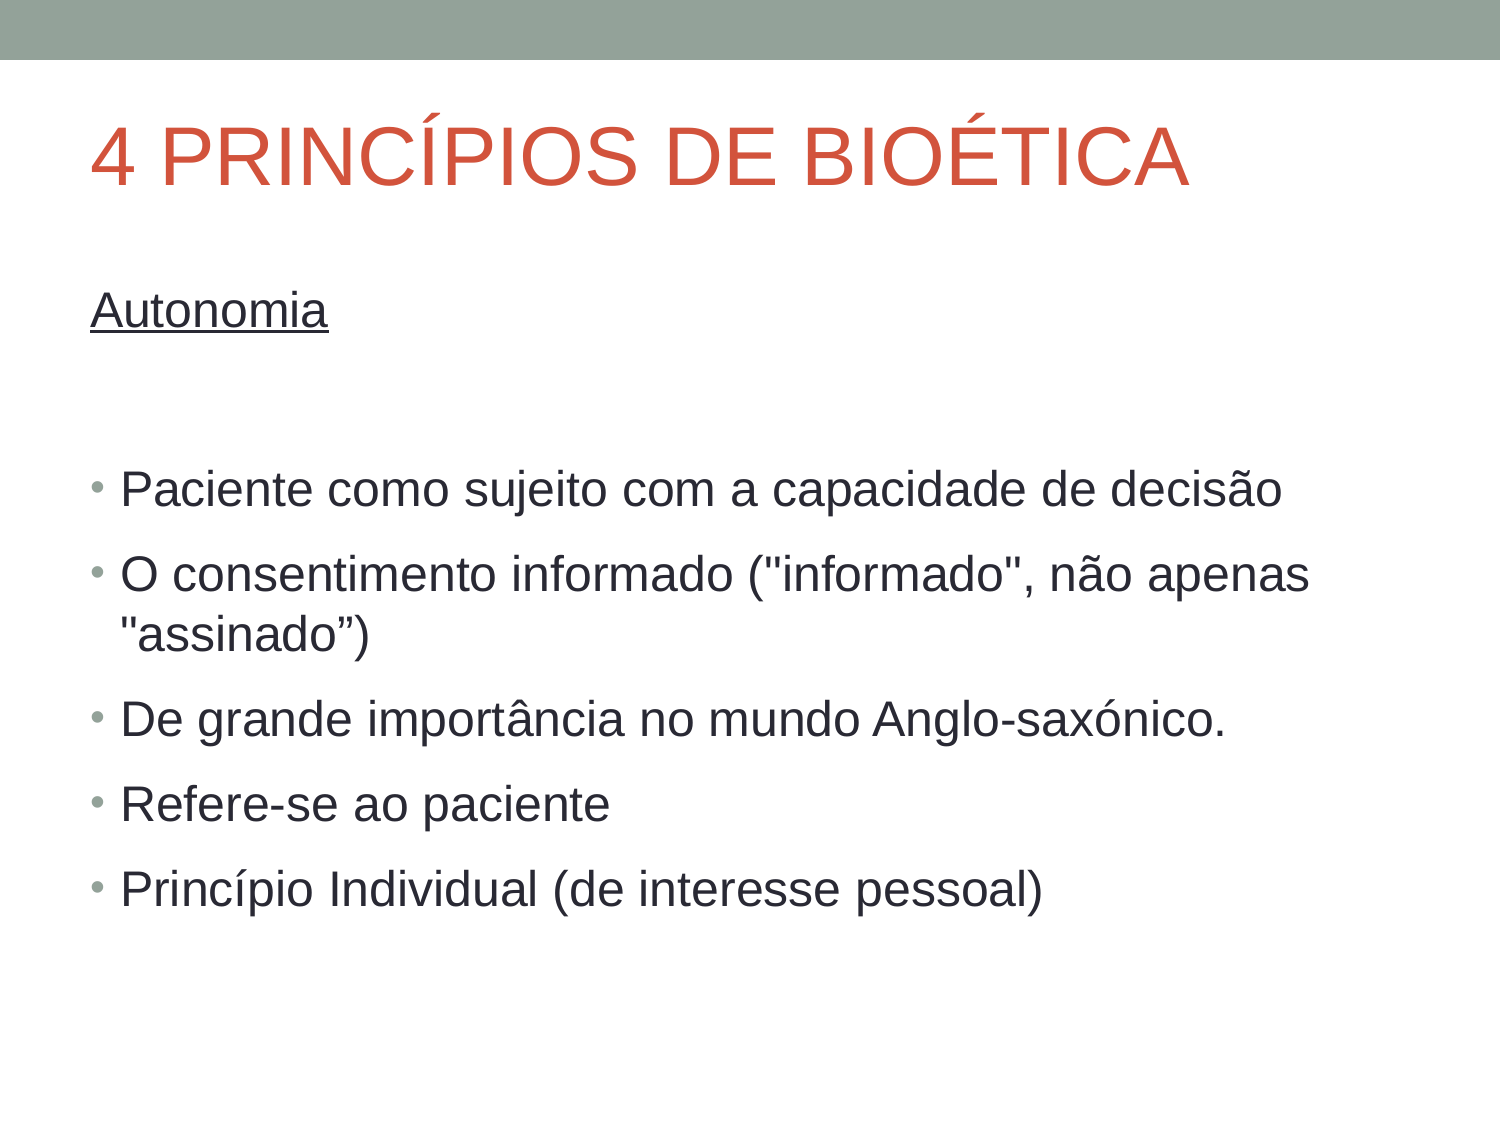

# 4 PRINCÍPIOS DE BIOÉTICA
Autonomia
Paciente como sujeito com a capacidade de decisão
O consentimento informado ("informado", não apenas "assinado”)
De grande importância no mundo Anglo-saxónico.
Refere-se ao paciente
Princípio Individual (de interesse pessoal)